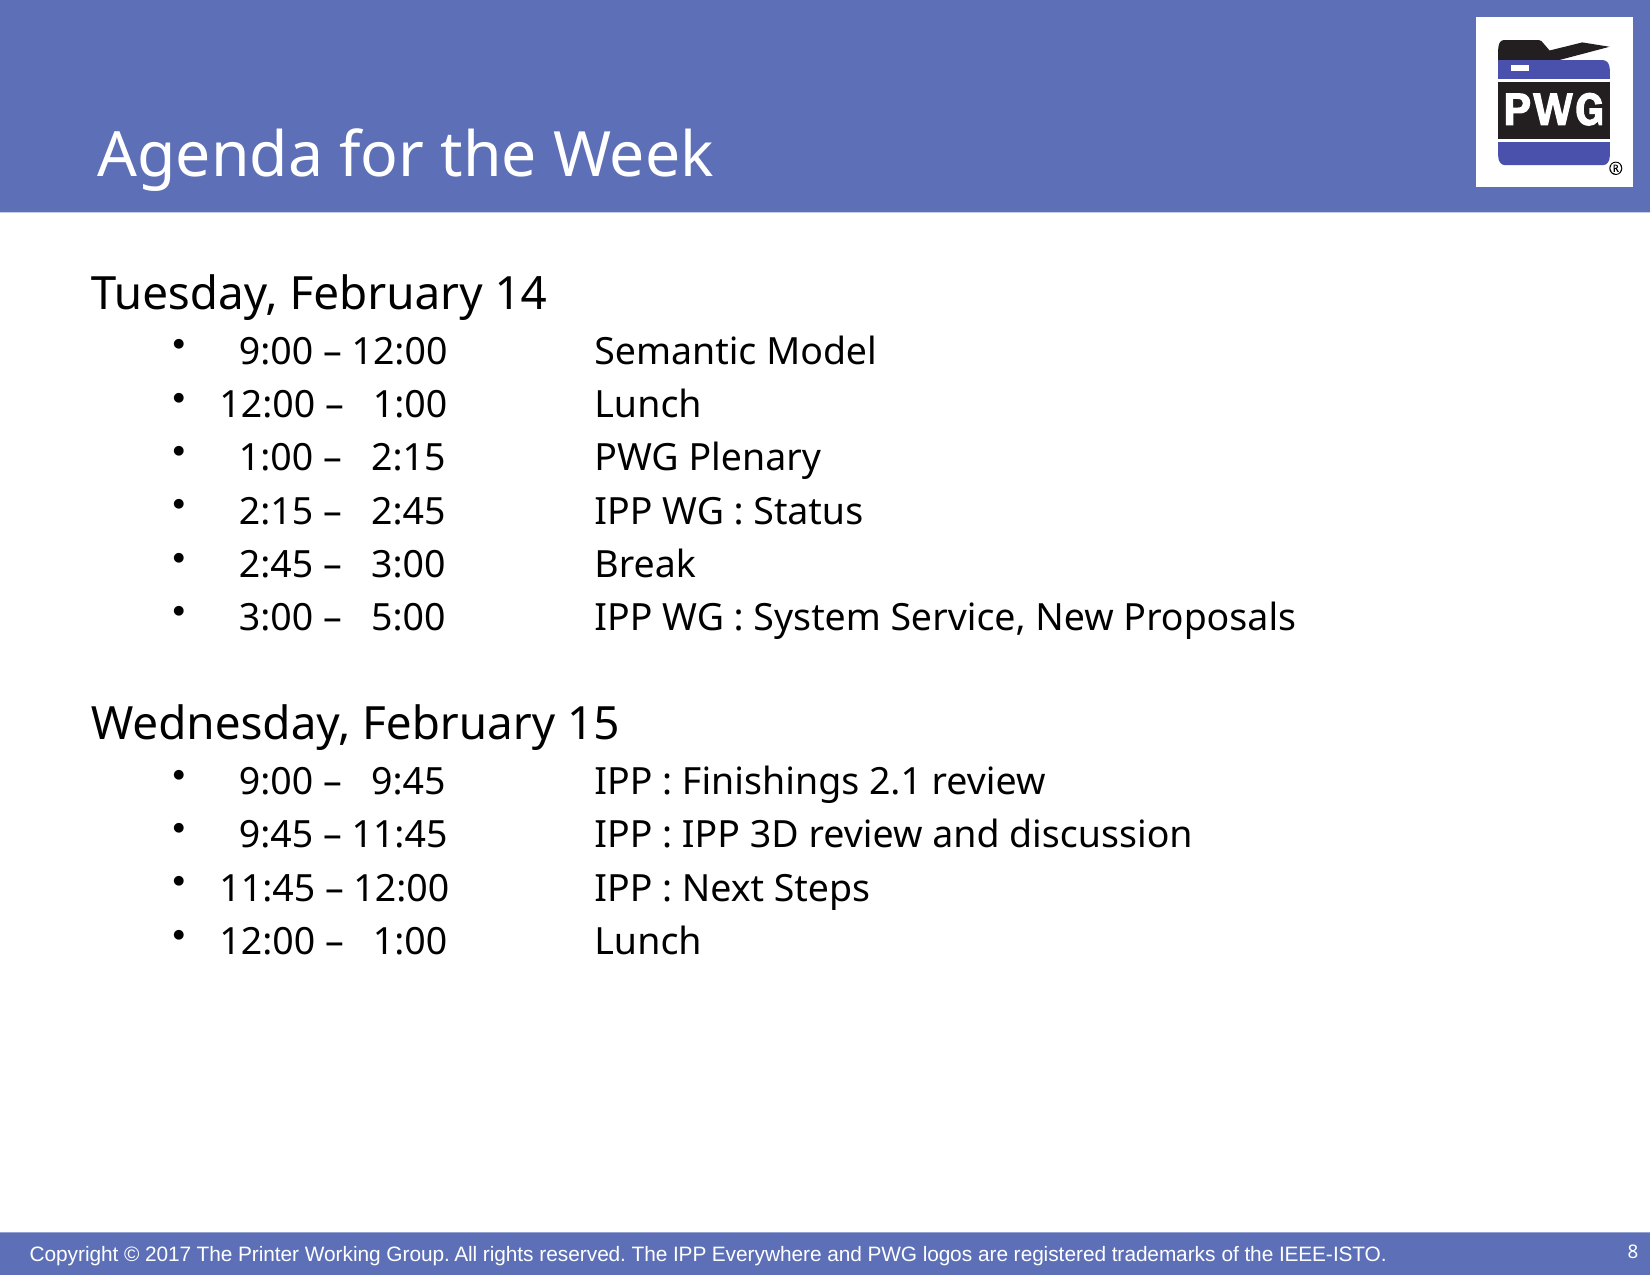

# Agenda for the Week
Tuesday, February 14
 9:00 – 12:00		Semantic Model
12:00 – 1:00 		Lunch
 1:00 – 2:15		PWG Plenary
 2:15 – 2:45		IPP WG : Status
 2:45 – 3:00		Break
 3:00 – 5:00		IPP WG : System Service, New Proposals
Wednesday, February 15
 9:00 – 9:45		IPP : Finishings 2.1 review
 9:45 – 11:45		IPP : IPP 3D review and discussion
11:45 – 12:00 		IPP : Next Steps
12:00 – 1:00		Lunch